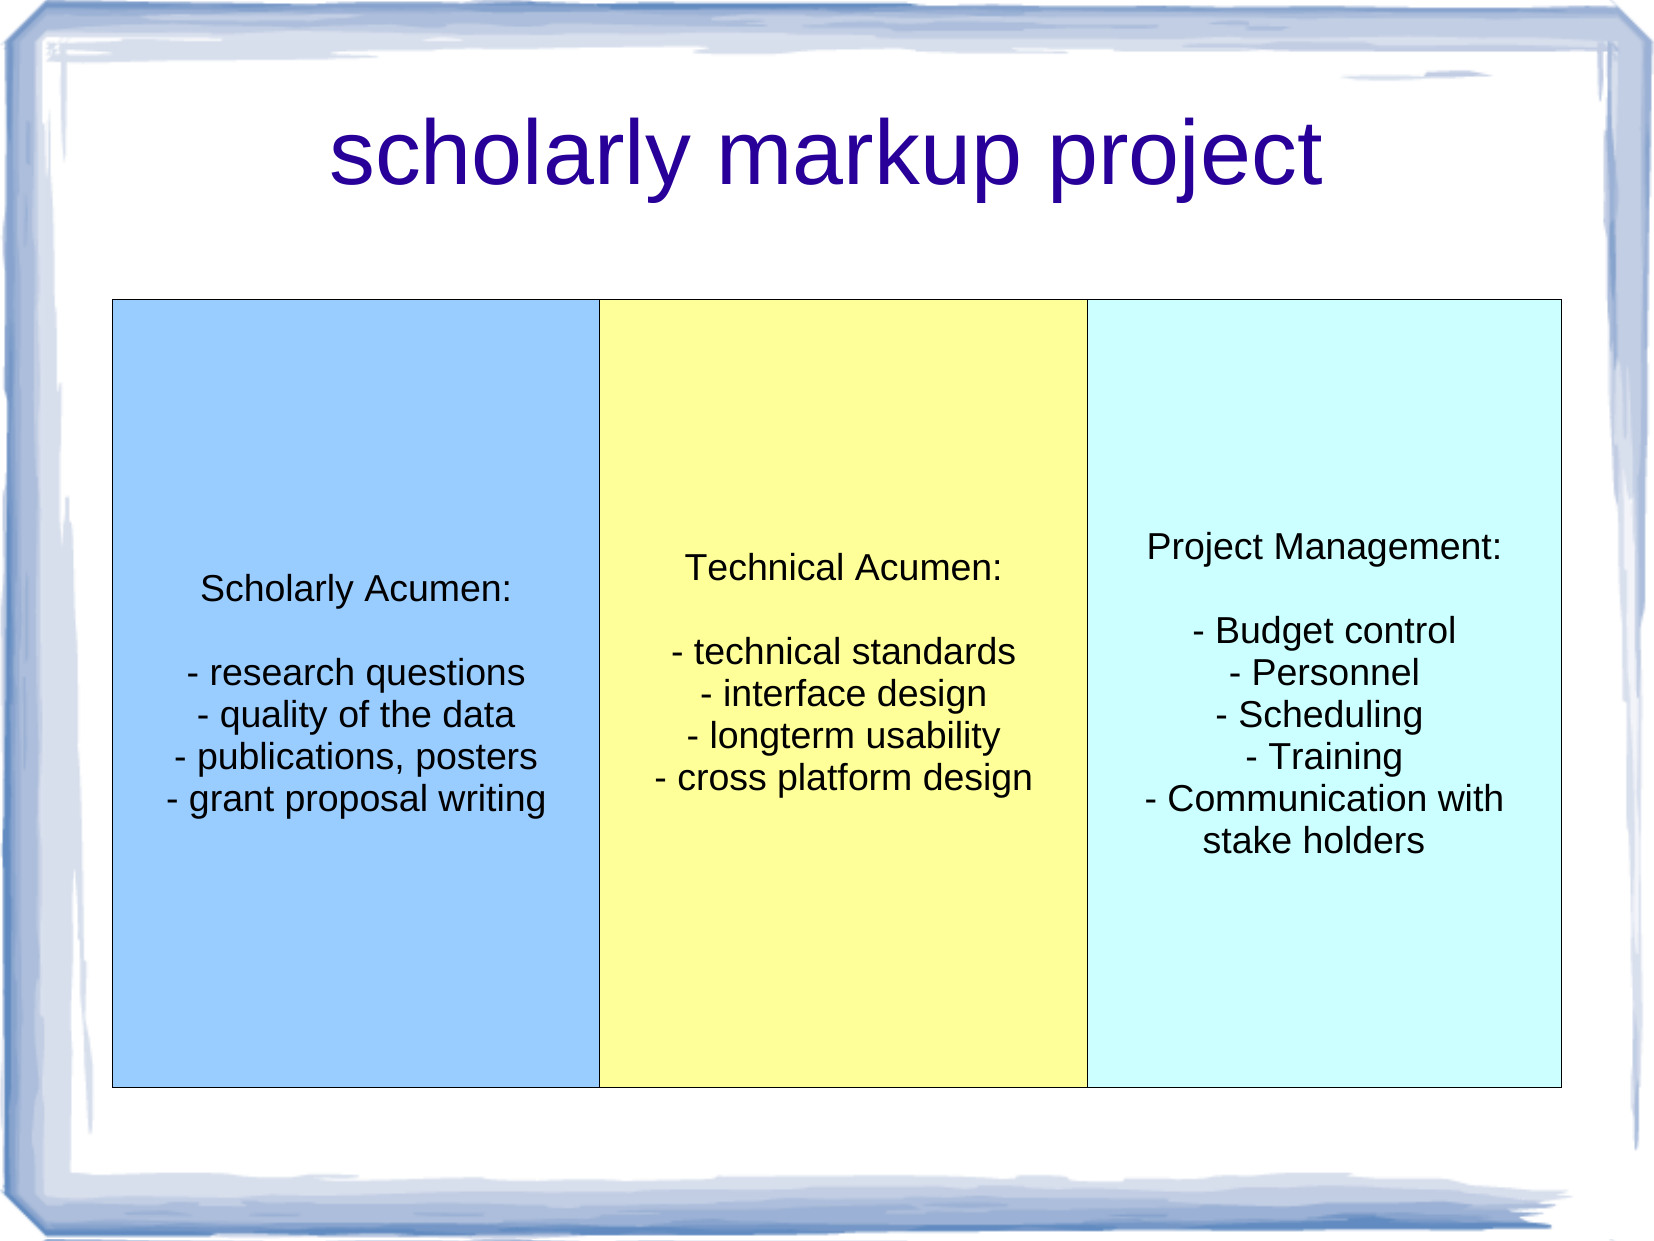

# scholarly markup project
Scholarly Acumen:
- research questions
- quality of the data
- publications, posters
- grant proposal writing
Technical Acumen:
- technical standards
- interface design
- longterm usability
- cross platform design
Project Management:
- Budget control
- Personnel
- Scheduling
- Training
- Communication with
stake holders